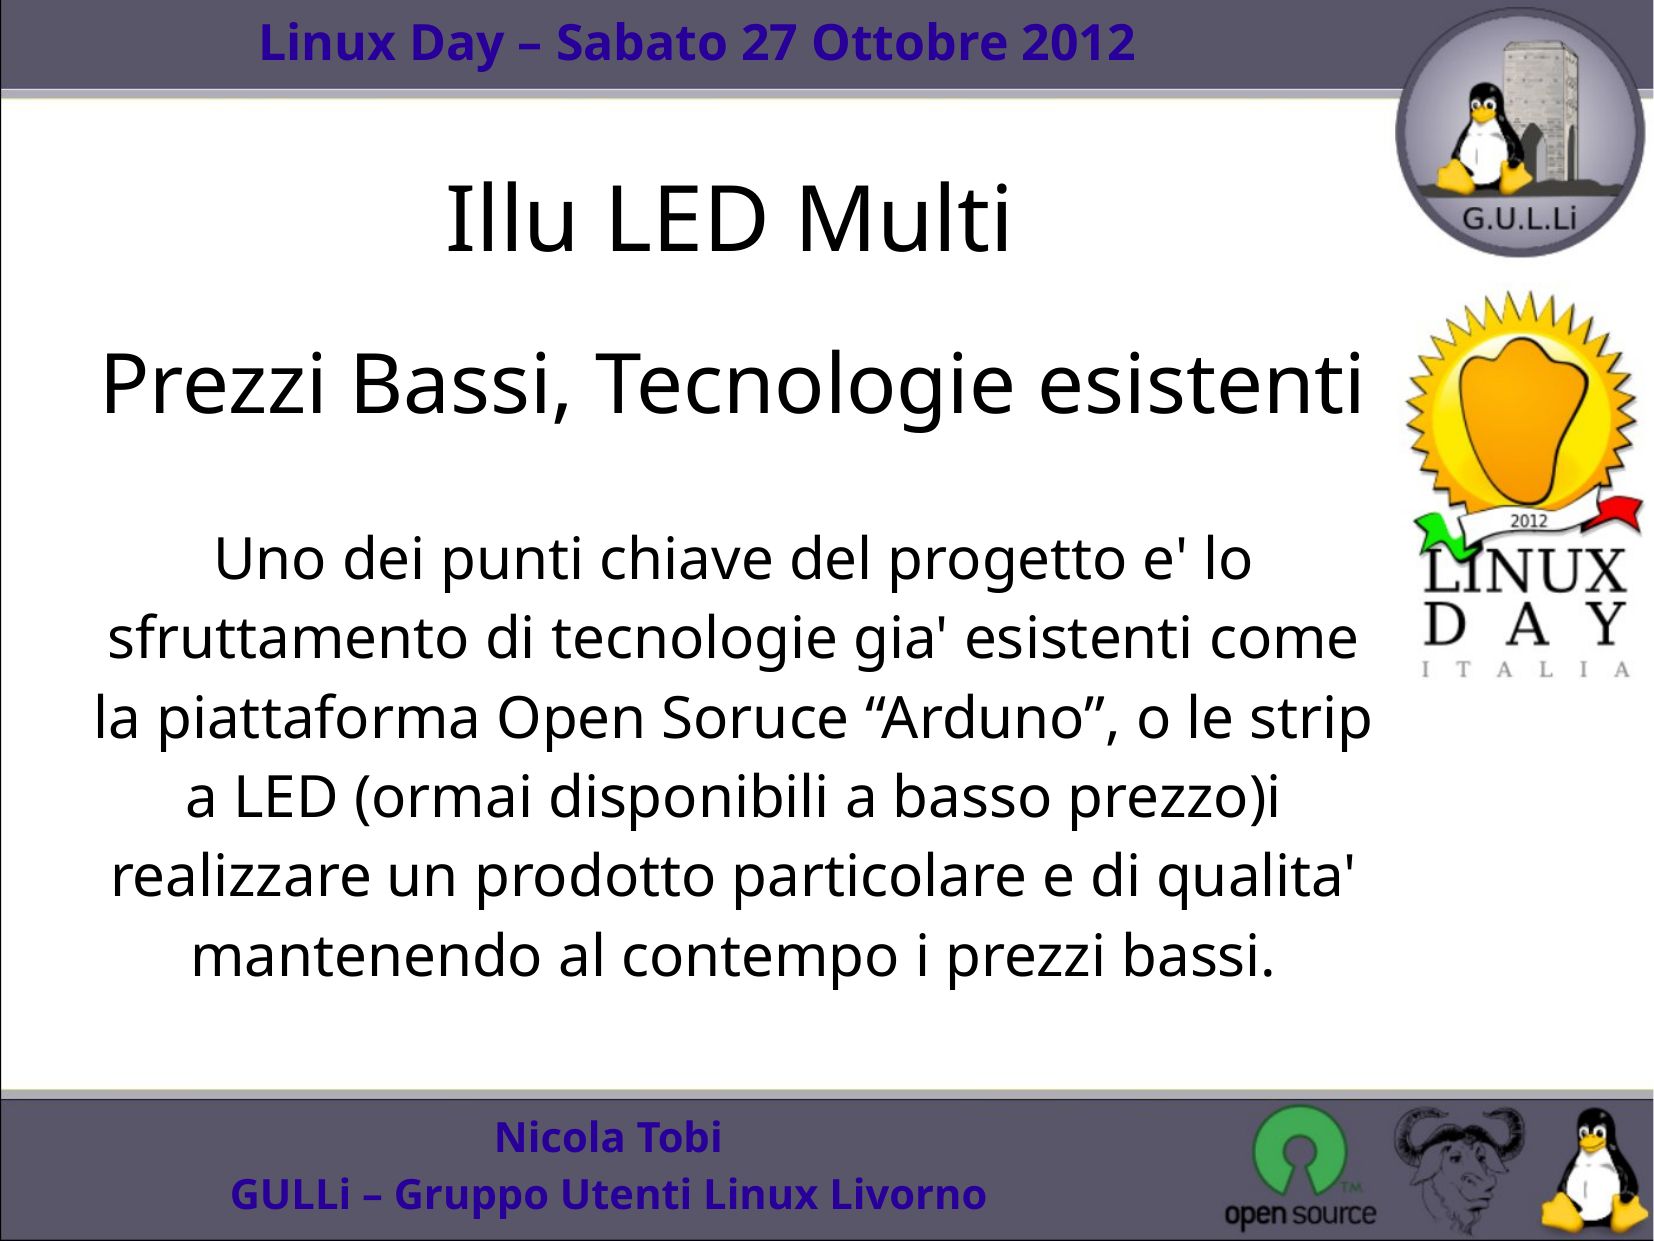

Linux Day – Sabato 27 Ottobre 2012
# Illu LED Multi
Prezzi Bassi, Tecnologie esistenti
Uno dei punti chiave del progetto e' lo sfruttamento di tecnologie gia' esistenti come la piattaforma Open Soruce “Arduno”, o le strip a LED (ormai disponibili a basso prezzo)i realizzare un prodotto particolare e di qualita' mantenendo al contempo i prezzi bassi.
Nicola Tobi
GULLi – Gruppo Utenti Linux Livorno